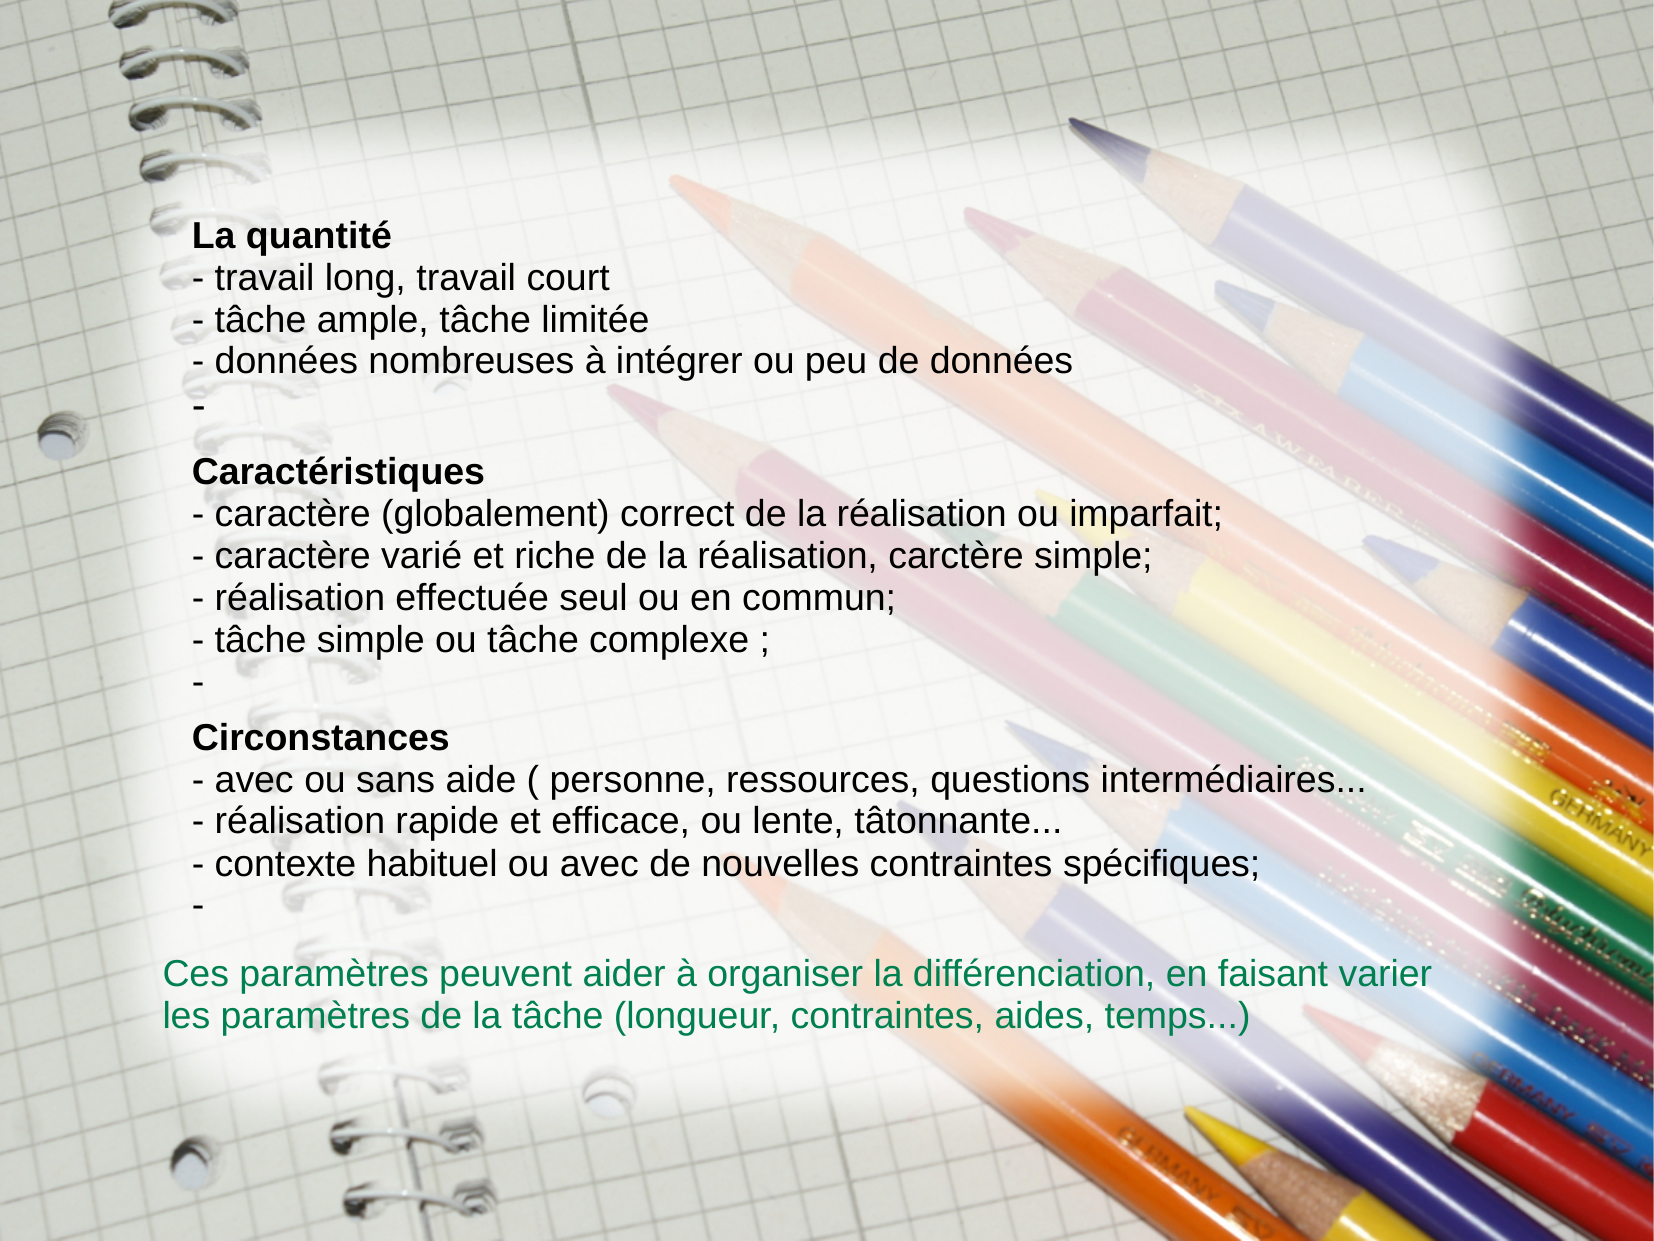

La quantité
- travail long, travail court
- tâche ample, tâche limitée
- données nombreuses à intégrer ou peu de données
-
Caractéristiques
- caractère (globalement) correct de la réalisation ou imparfait;
- caractère varié et riche de la réalisation, carctère simple;
- réalisation effectuée seul ou en commun;
- tâche simple ou tâche complexe ;
-
Circonstances
- avec ou sans aide ( personne, ressources, questions intermédiaires...
- réalisation rapide et efficace, ou lente, tâtonnante...
- contexte habituel ou avec de nouvelles contraintes spécifiques;
-
Ces paramètres peuvent aider à organiser la différenciation, en faisant varier les paramètres de la tâche (longueur, contraintes, aides, temps...)